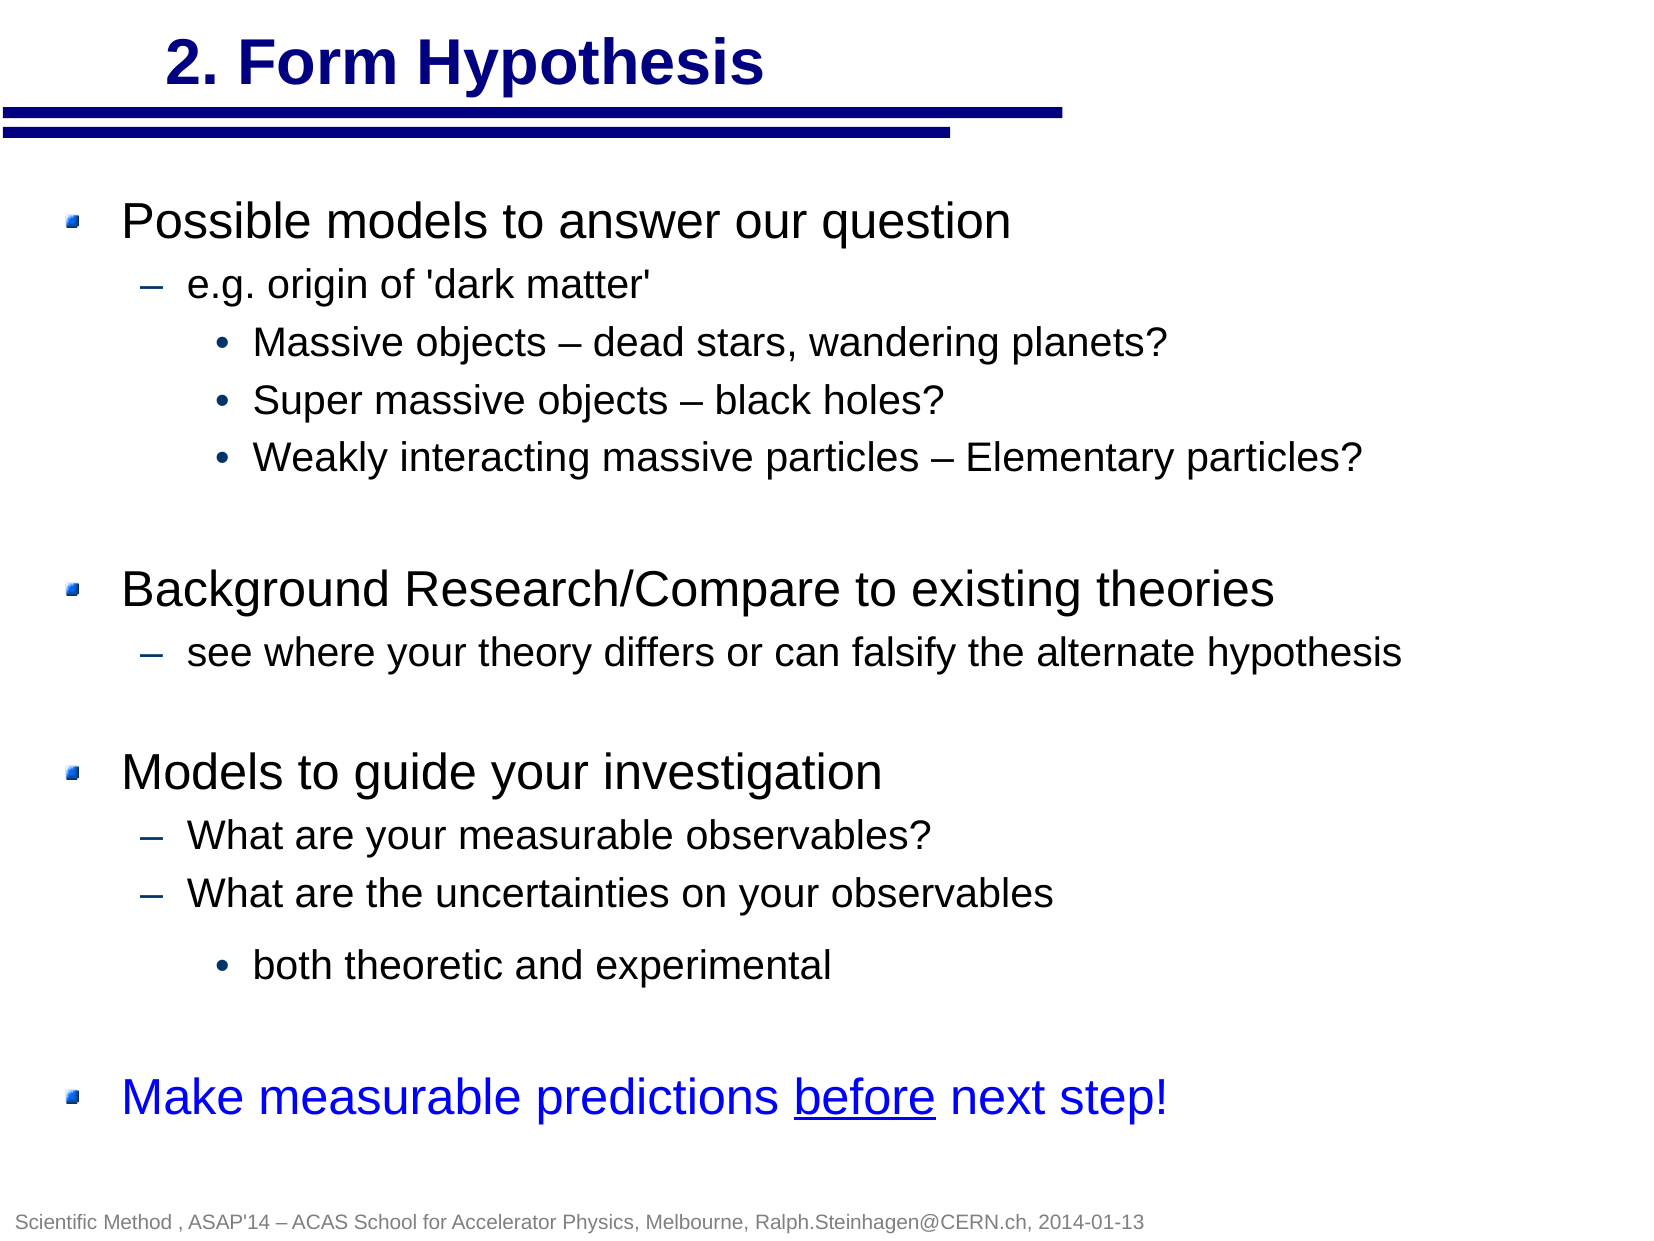

# 2. Form Hypothesis
Possible models to answer our question
e.g. origin of 'dark matter'
Massive objects – dead stars, wandering planets?
Super massive objects – black holes?
Weakly interacting massive particles – Elementary particles?
Background Research/Compare to existing theories
see where your theory differs or can falsify the alternate hypothesis
Models to guide your investigation
What are your measurable observables?
What are the uncertainties on your observables
both theoretic and experimental
Make measurable predictions before next step!